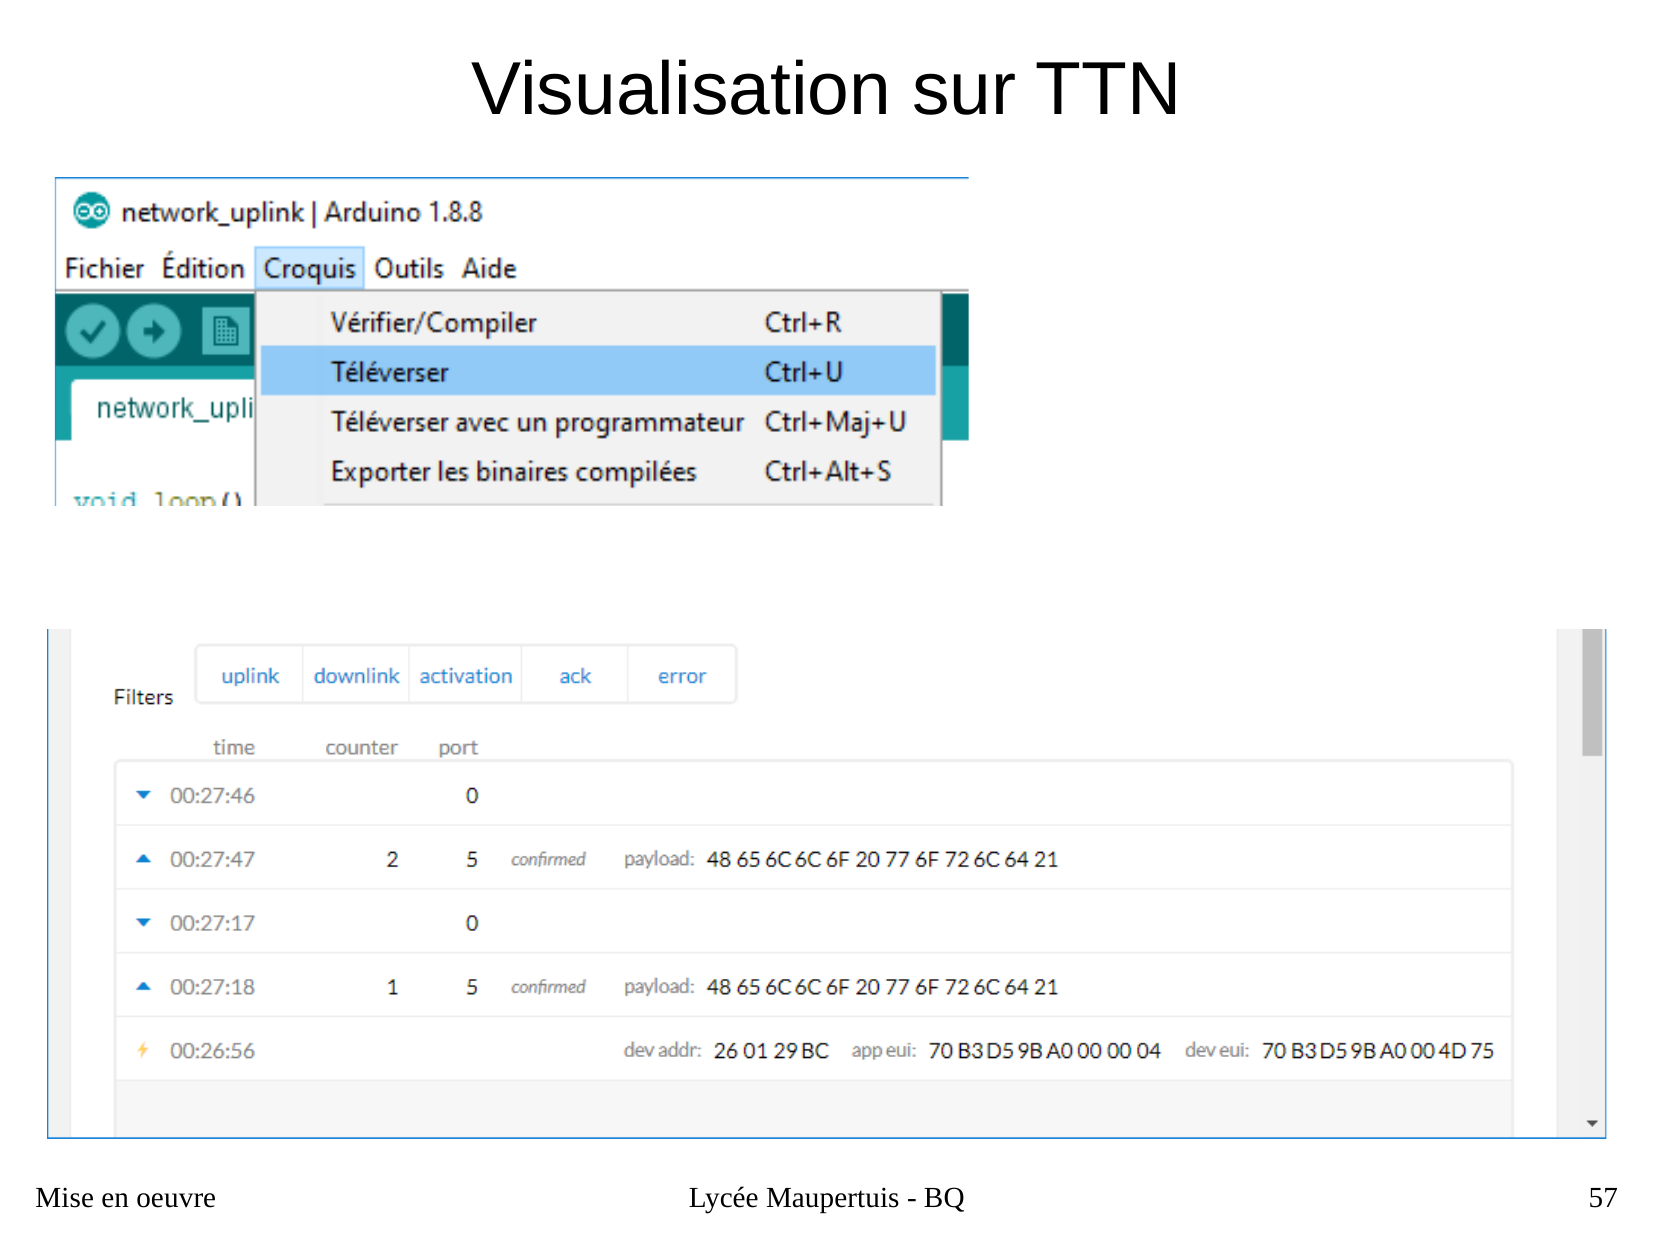

# Visualisation sur TTN
Mise en oeuvre
Lycée Maupertuis - BQ
57